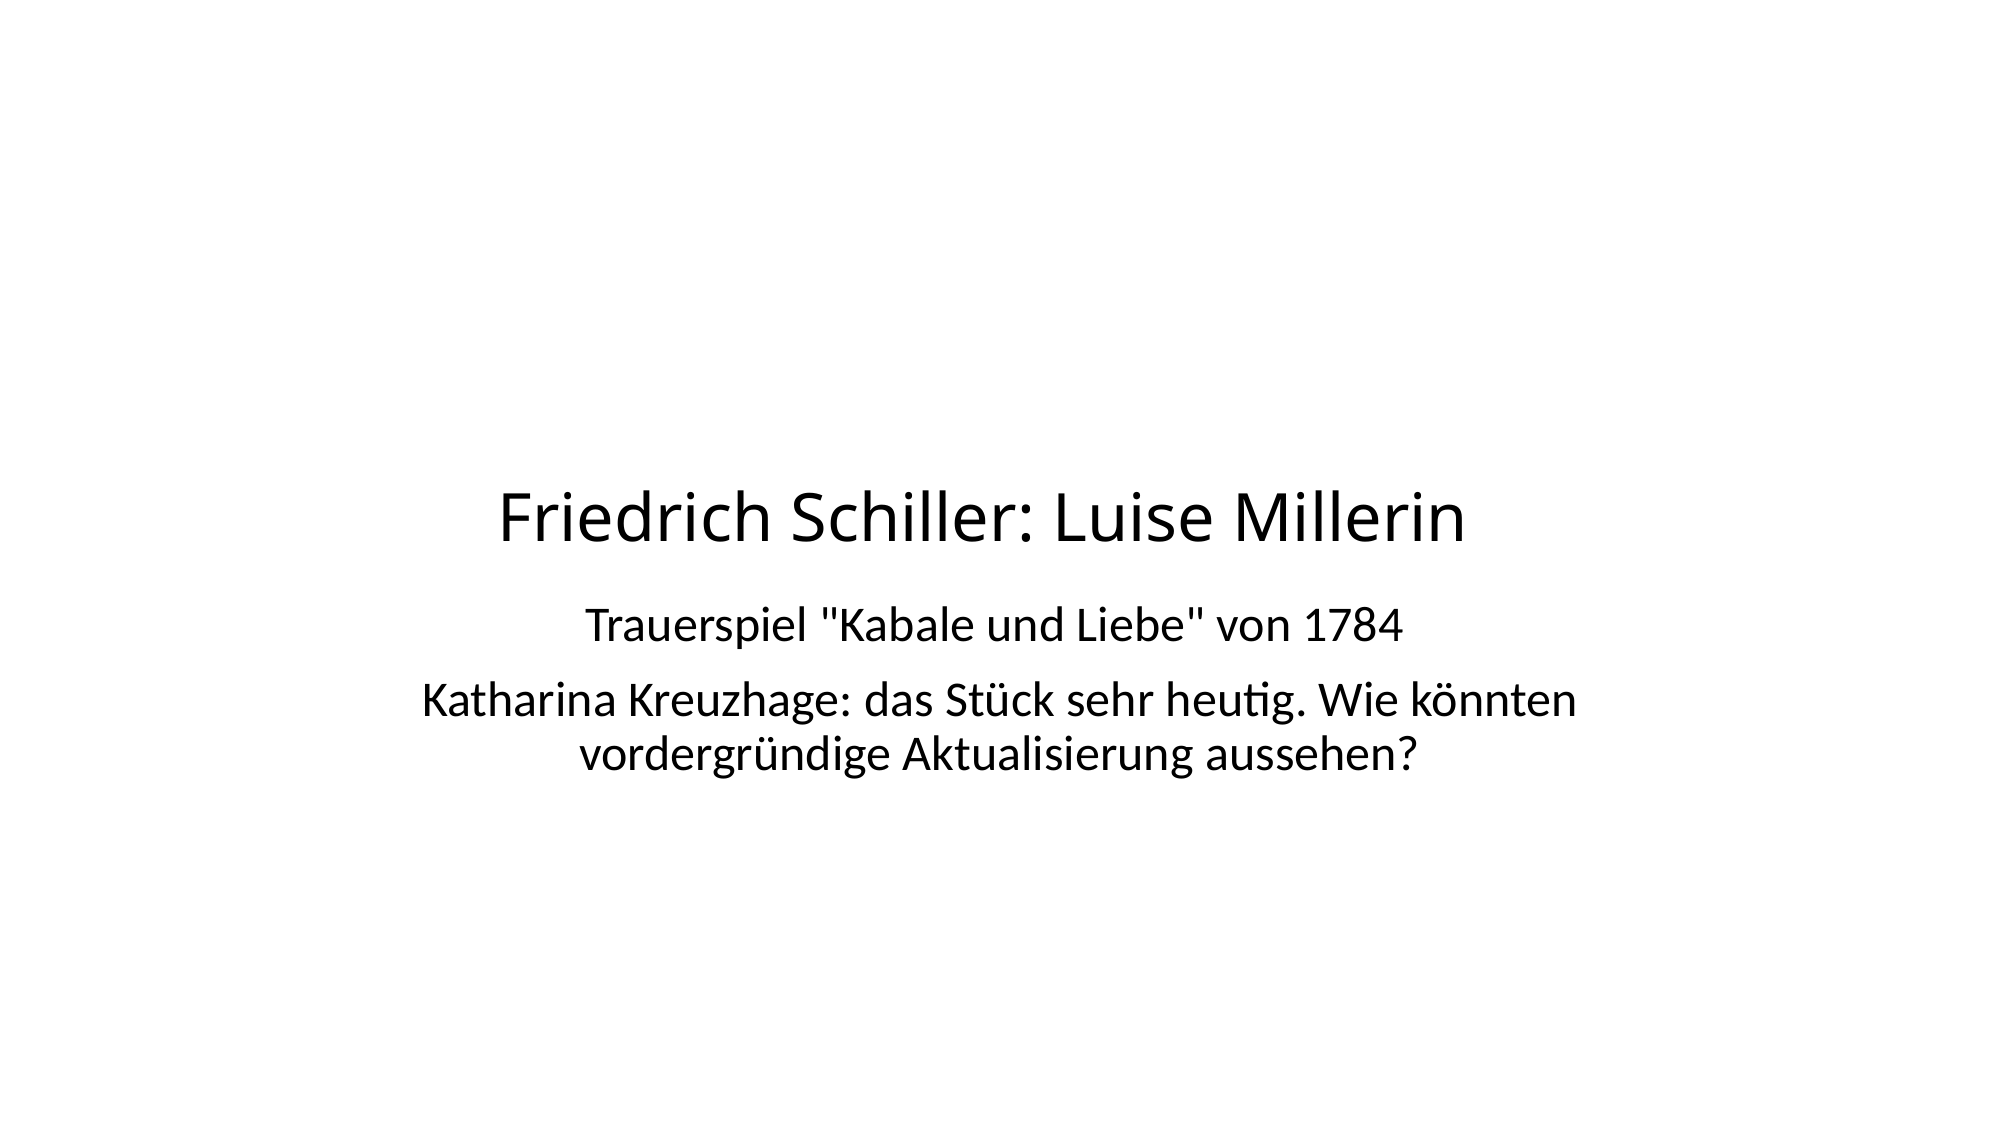

# Friedrich Schiller: Luise Millerin
Trauerspiel "Kabale und Liebe" von 1784
Katharina Kreuzhage: das Stück sehr heutig. Wie könnten vordergründige Aktualisierung aussehen?